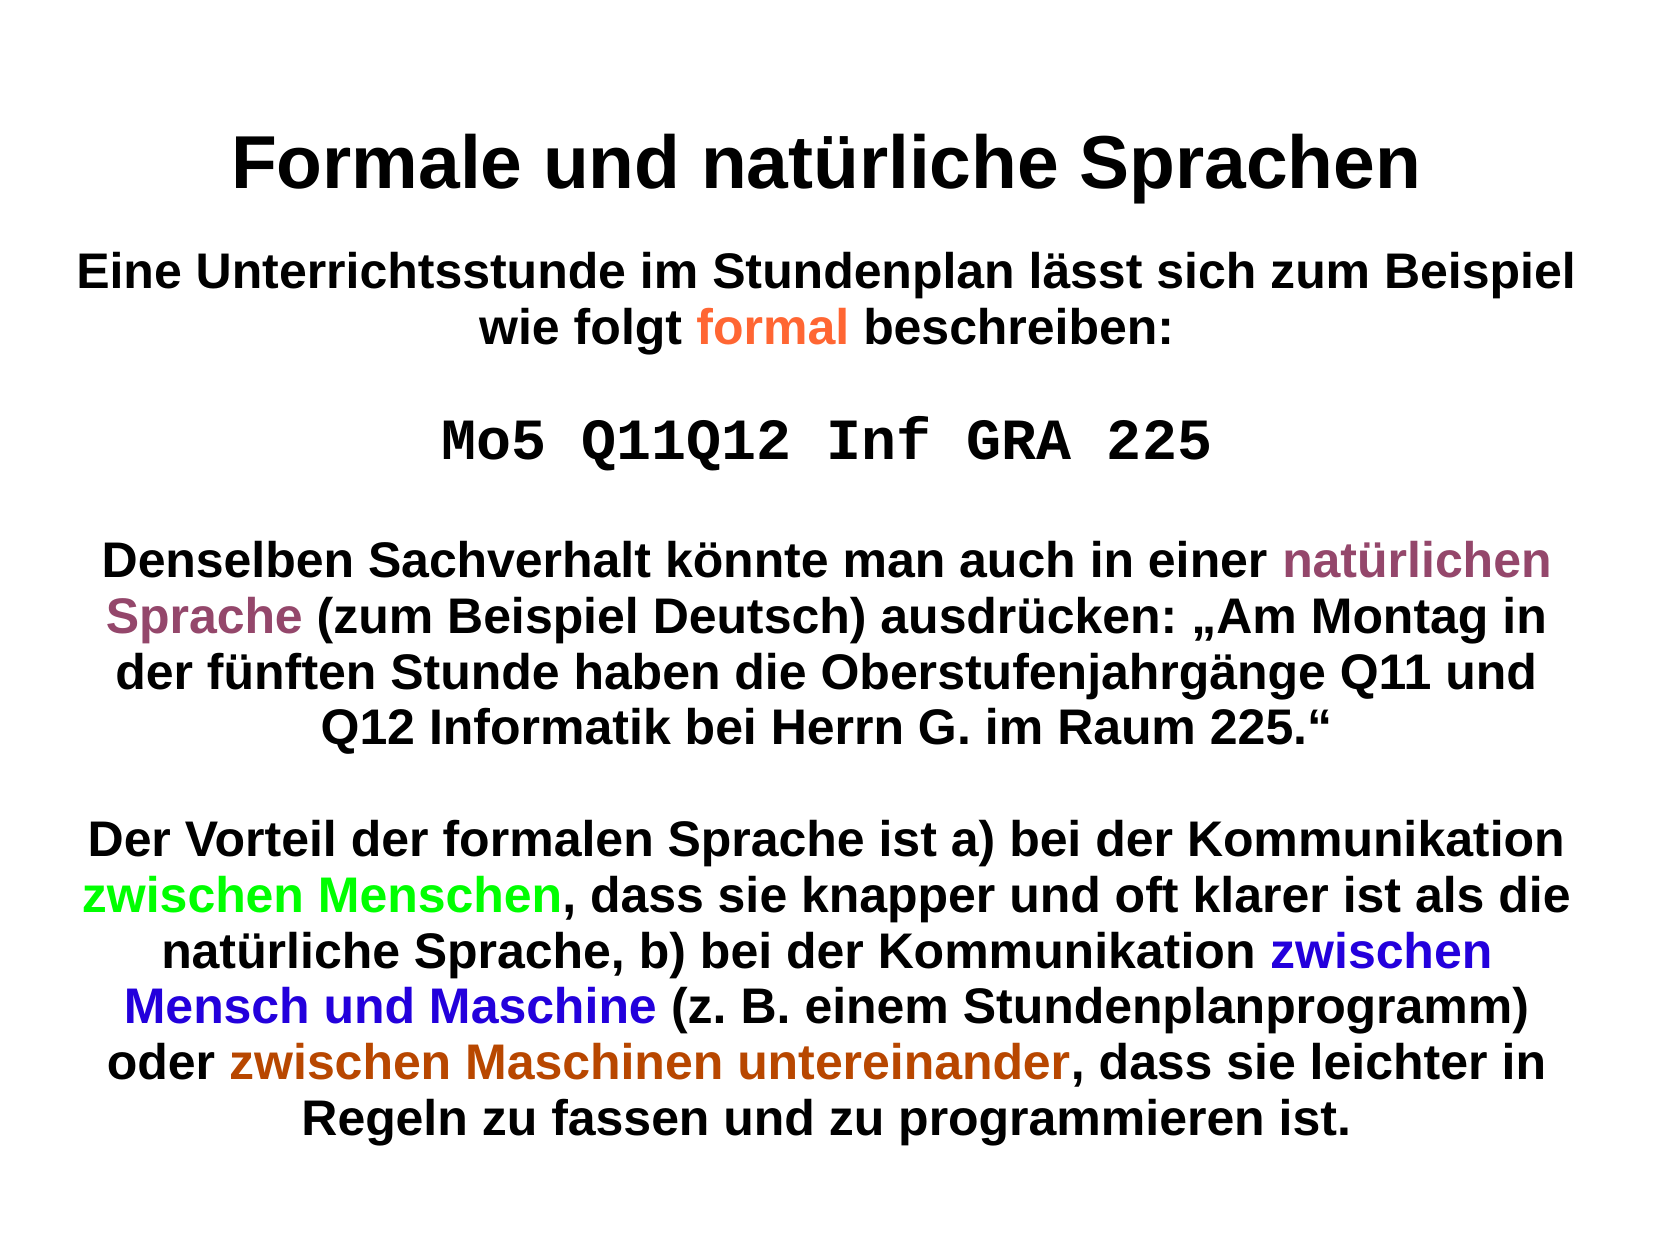

# Formale und natürliche Sprachen
Eine Unterrichtsstunde im Stundenplan lässt sich zum Beispiel wie folgt formal beschreiben:
Mo5 Q11Q12 Inf GRA 225
Denselben Sachverhalt könnte man auch in einer natürlichen Sprache (zum Beispiel Deutsch) ausdrücken: „Am Montag in der fünften Stunde haben die Oberstufenjahrgänge Q11 und Q12 Informatik bei Herrn G. im Raum 225.“
Der Vorteil der formalen Sprache ist a) bei der Kommunikation zwischen Menschen, dass sie knapper und oft klarer ist als die natürliche Sprache, b) bei der Kommunikation zwischen Mensch und Maschine (z. B. einem Stundenplanprogramm) oder zwischen Maschinen untereinander, dass sie leichter in Regeln zu fassen und zu programmieren ist.